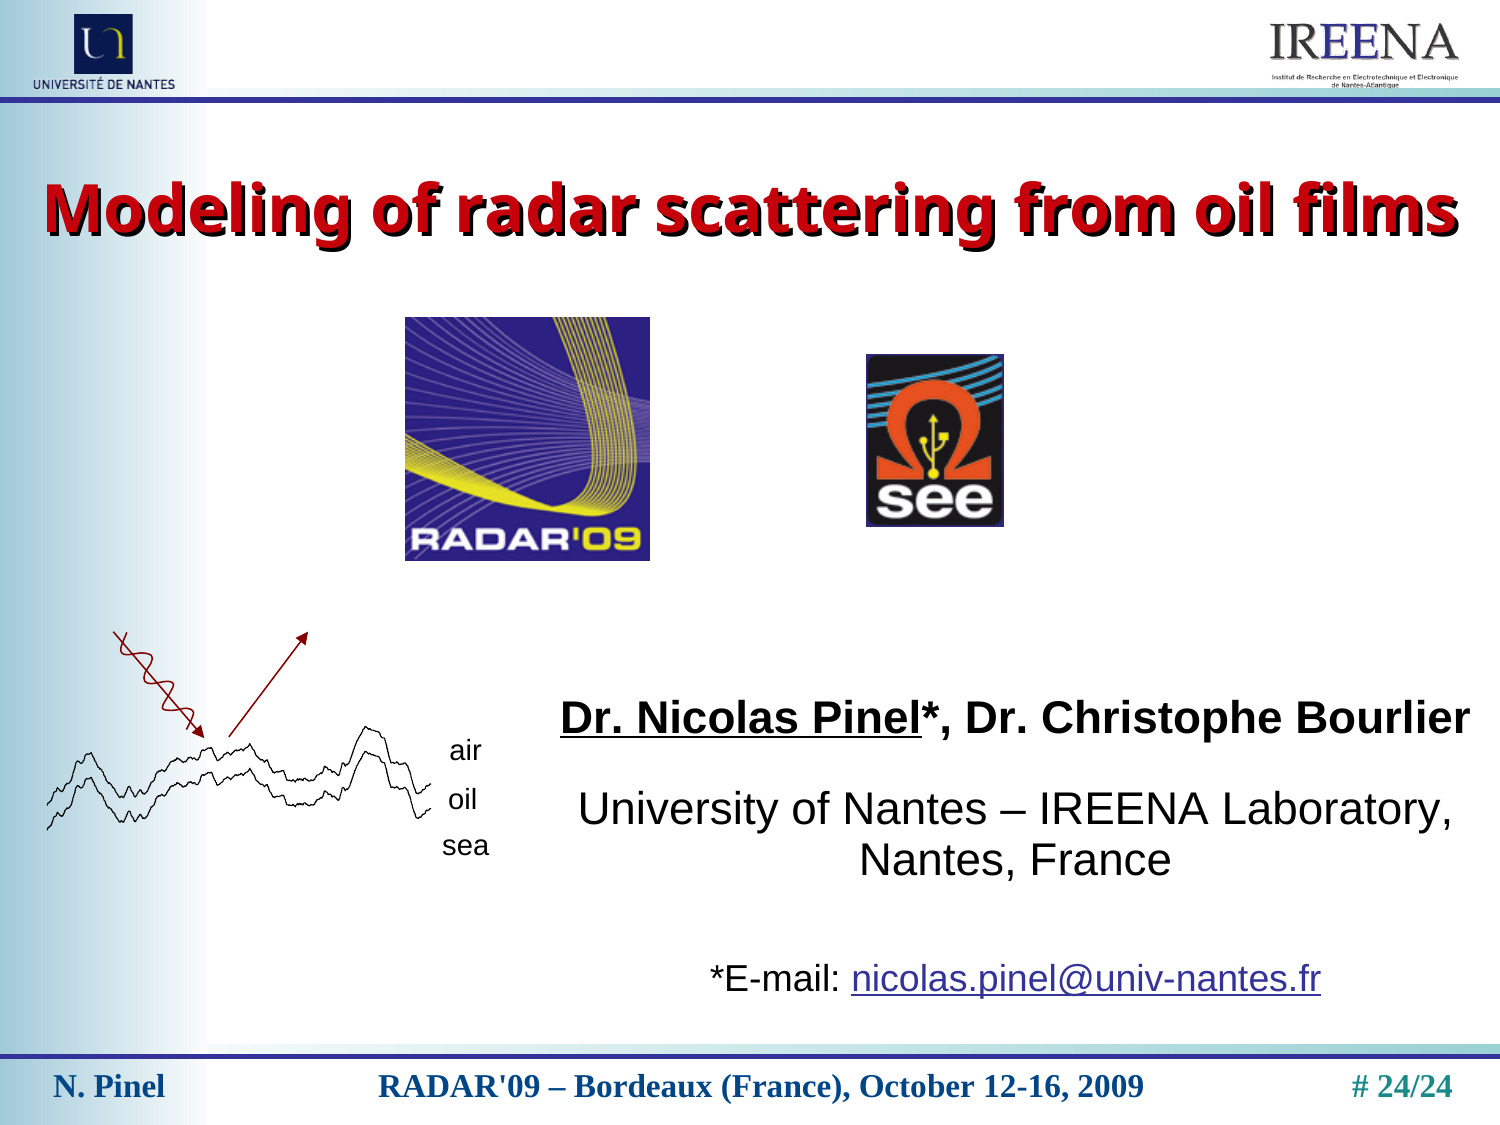

#
Modeling of radar scattering from oil films
air
oil
sea
Dr. Nicolas Pinel*, Dr. Christophe Bourlier
University of Nantes – IREENA Laboratory, Nantes, France
*E-mail: nicolas.pinel@univ-nantes.fr